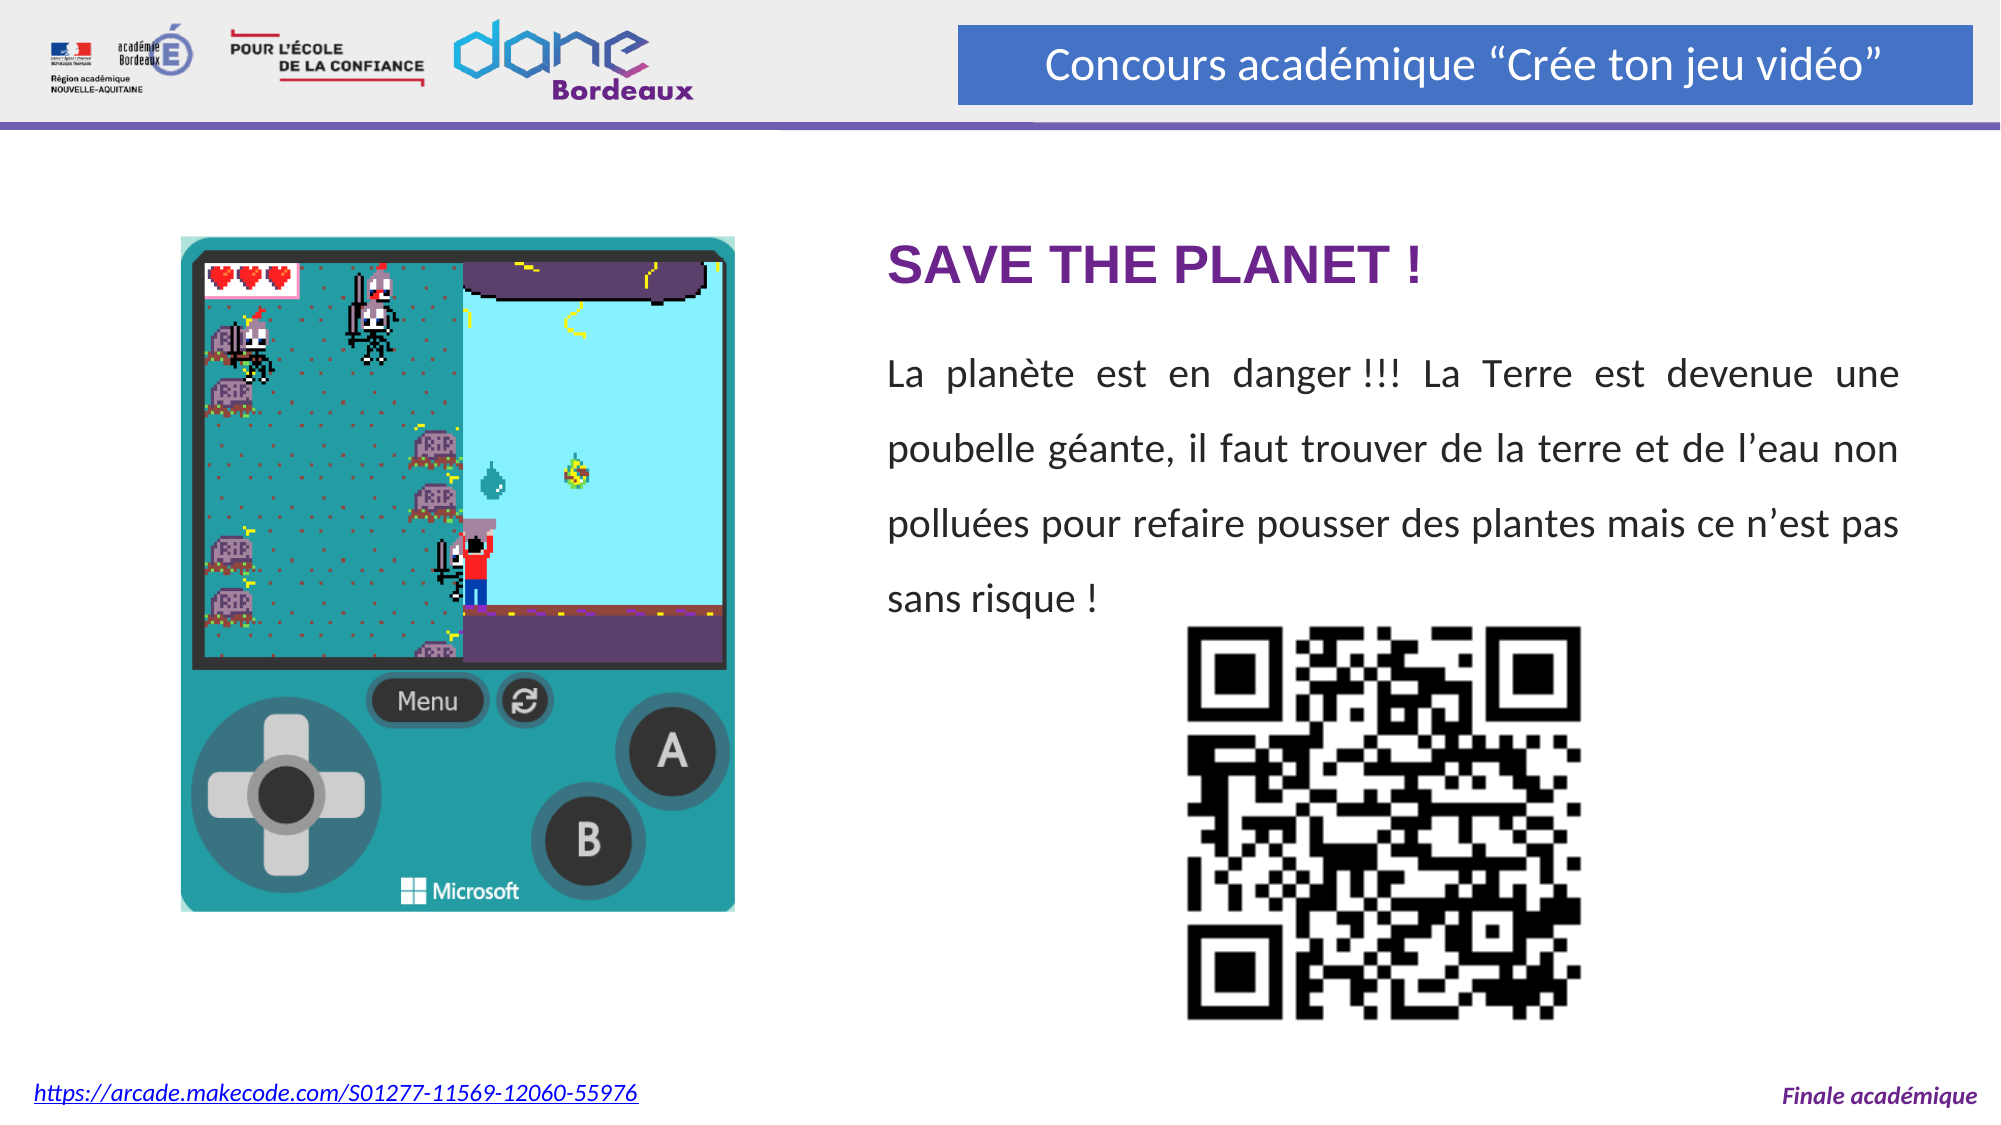

Concours académique “Crée ton jeu vidéo”
SAVE THE PLANET !
La planète est en danger !!! La Terre est devenue une poubelle géante, il faut trouver de la terre et de l’eau non polluées pour refaire pousser des plantes mais ce n’est pas sans risque !
Finale académique
https://arcade.makecode.com/S01277-11569-12060-55976